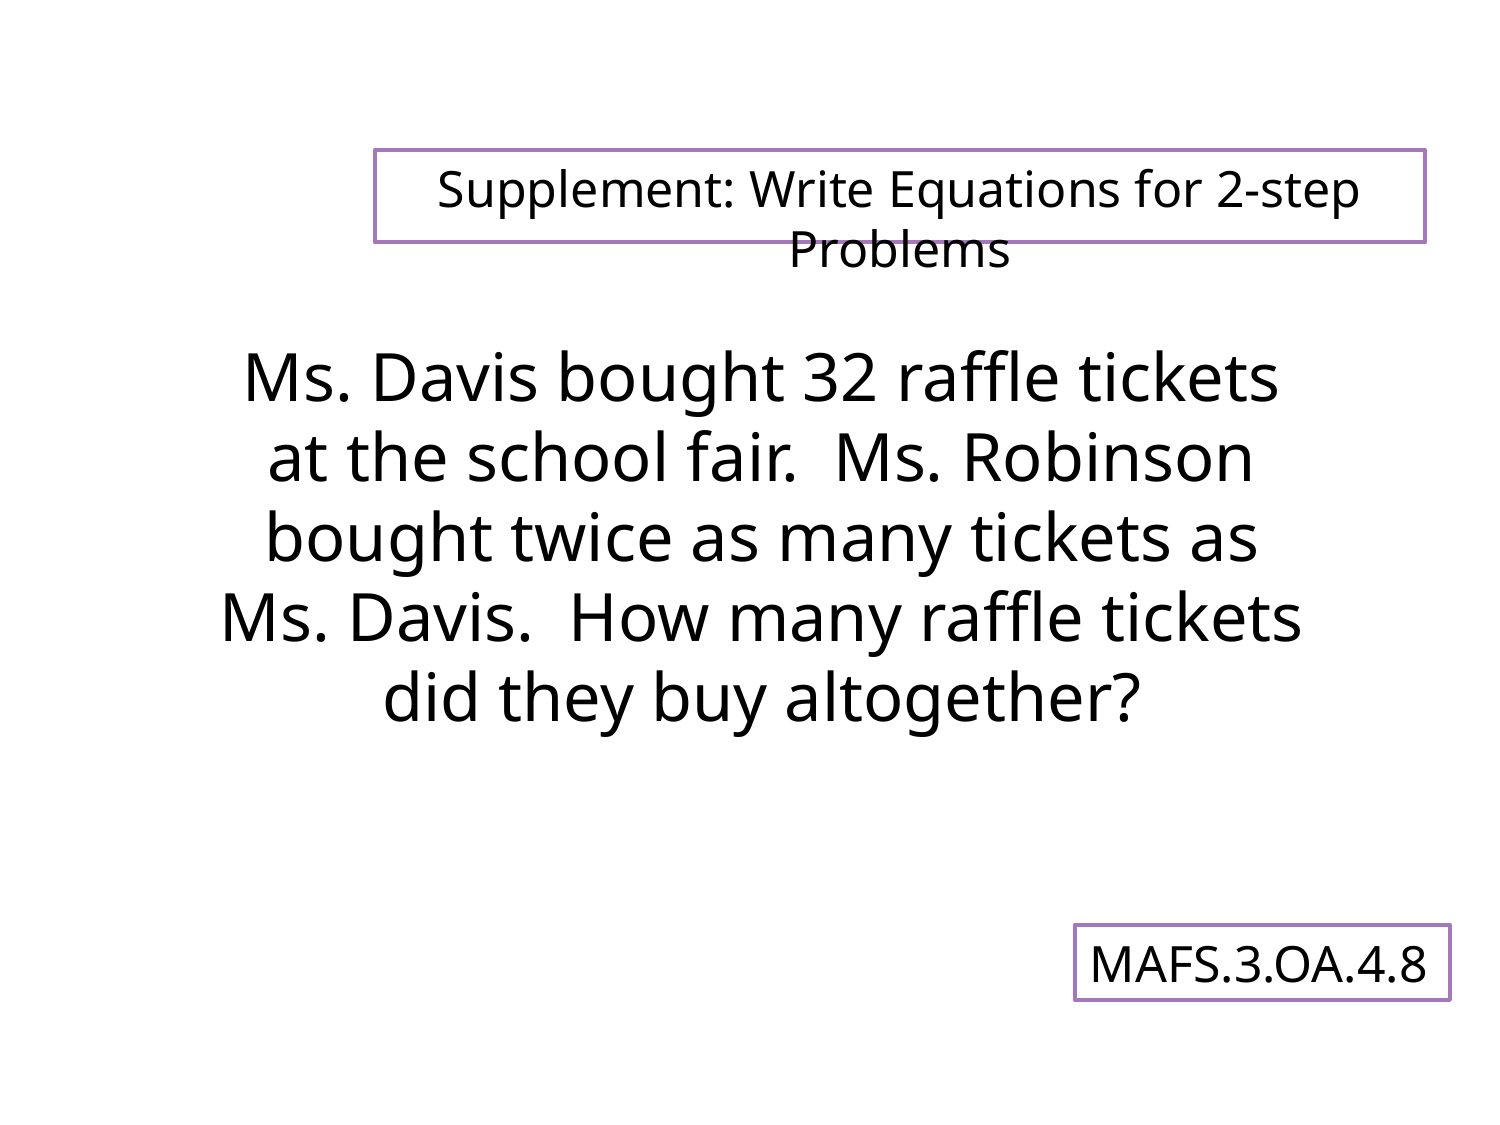

# Supplement: Write Equations for 2-step Problems
Ms. Davis bought 32 raffle tickets at the school fair. Ms. Robinson bought twice as many tickets as Ms. Davis. How many raffle tickets did they buy altogether?
MAFS.3.OA.4.8